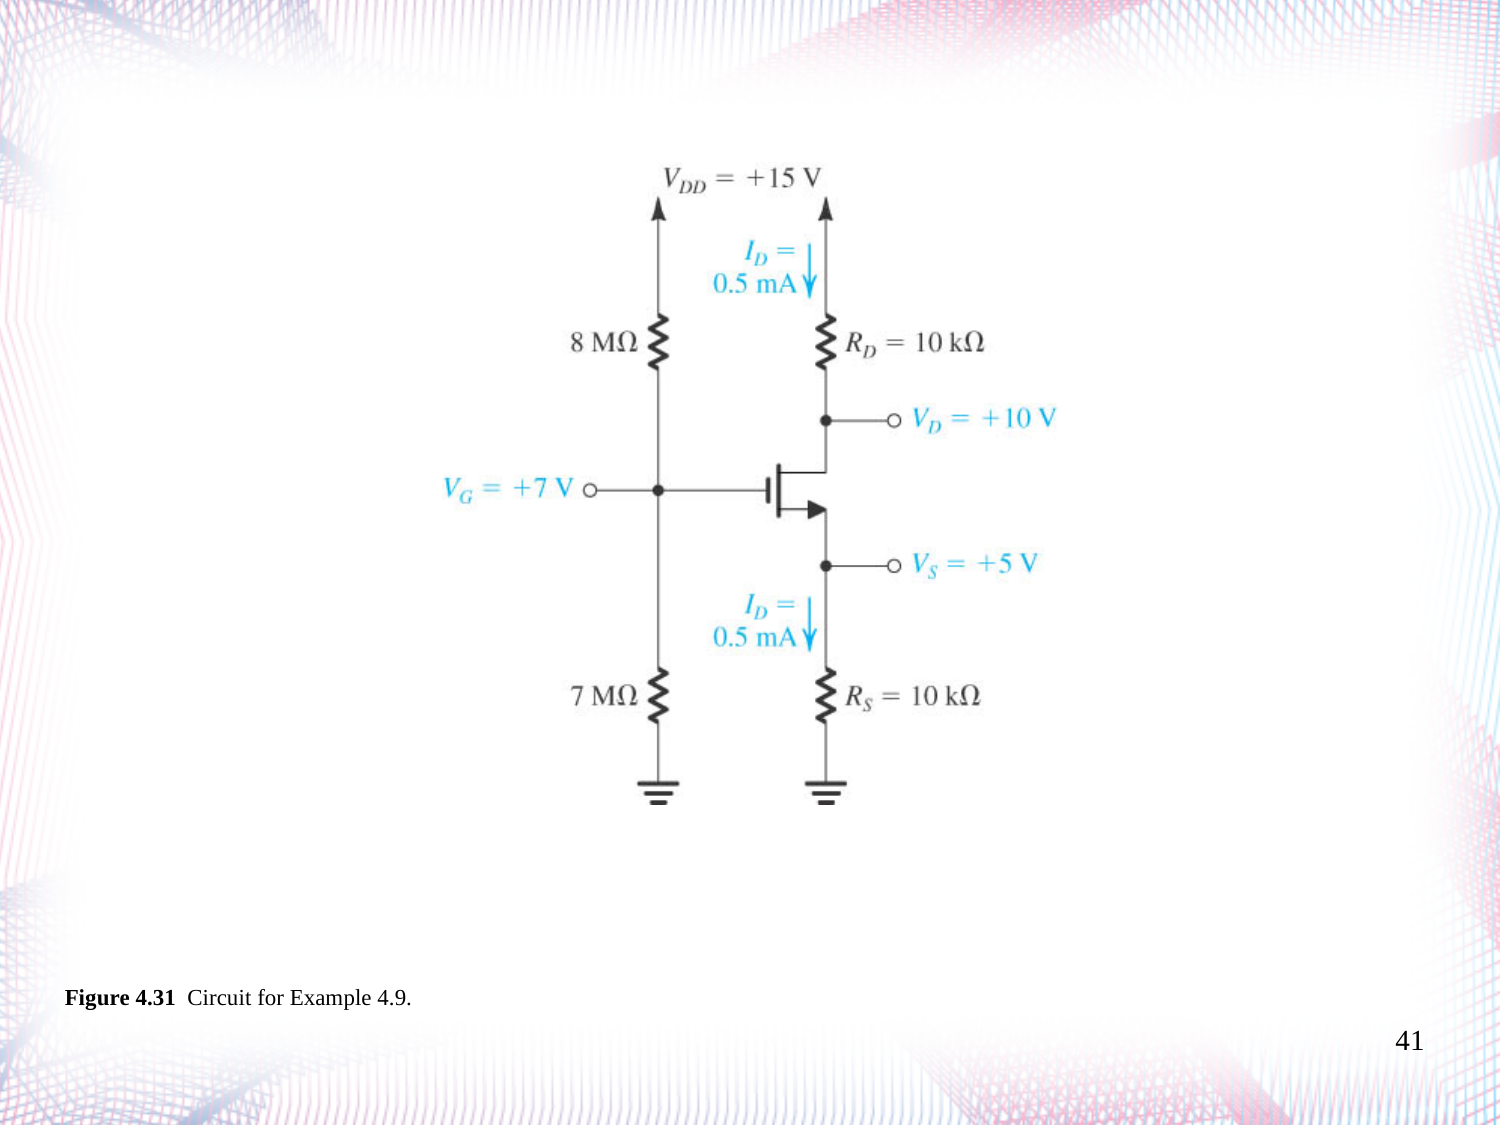

Figure 4.31 Circuit for Example 4.9.
41